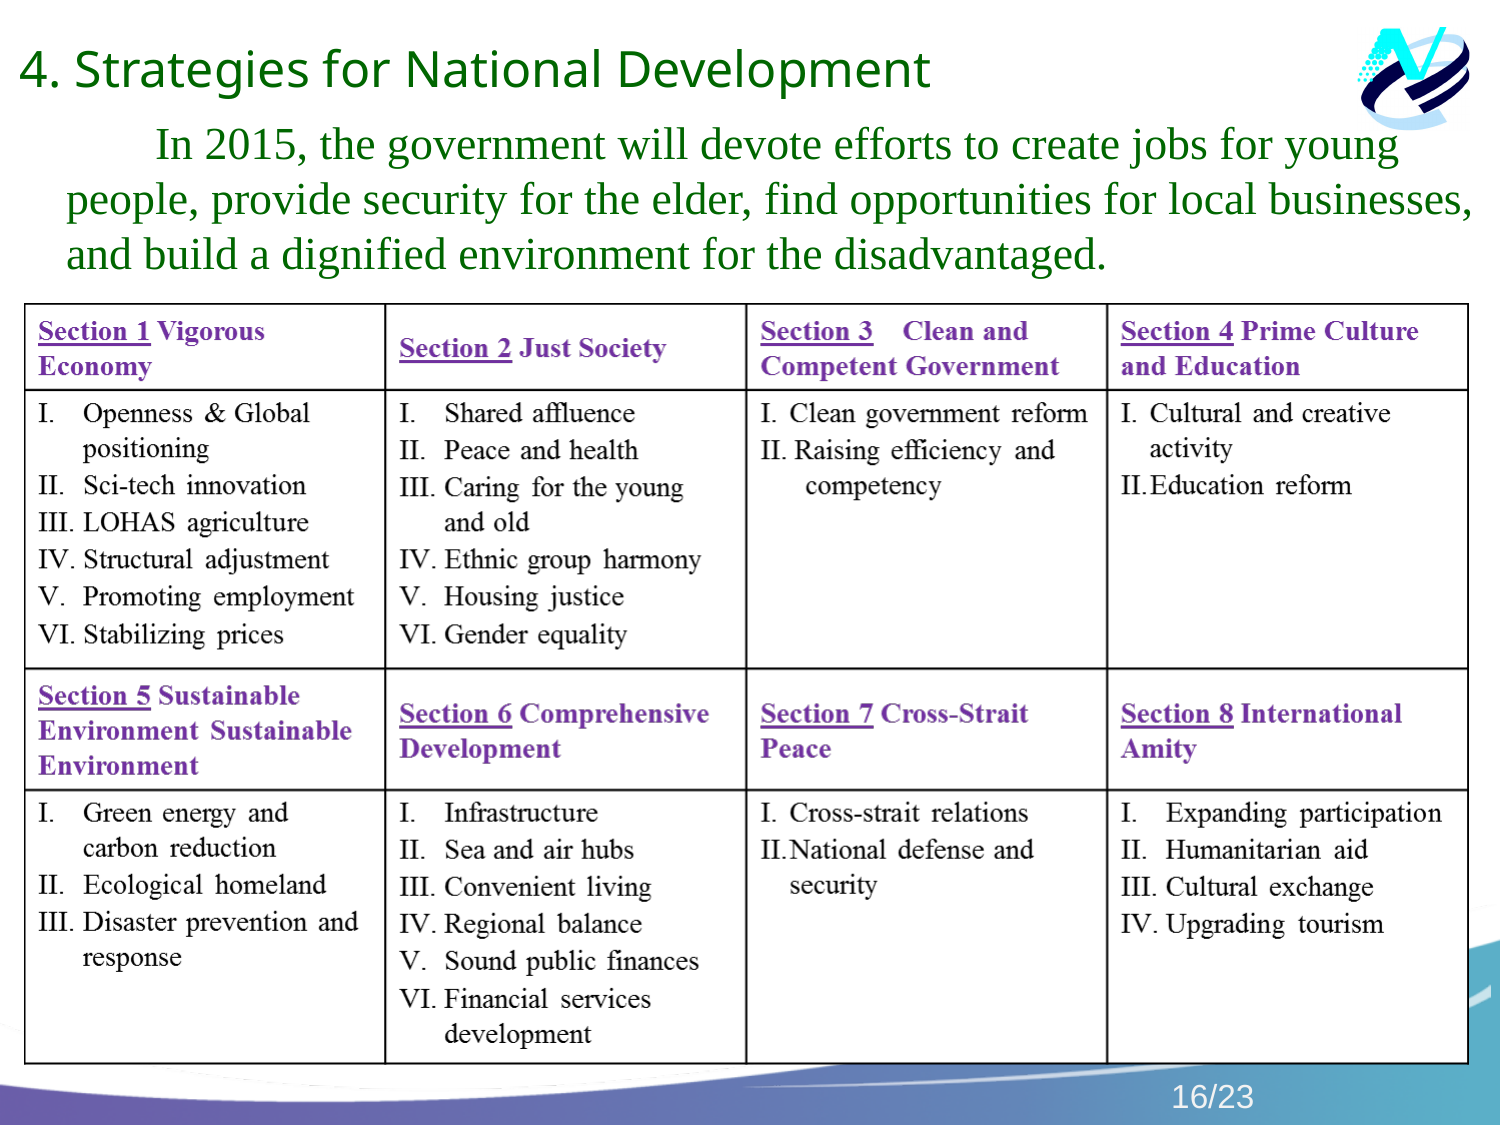

4. Strategies for National Development
In 2015, the government will devote efforts to create jobs for young people, provide security for the elder, find opportunities for local businesses, and build a dignified environment for the disadvantaged.